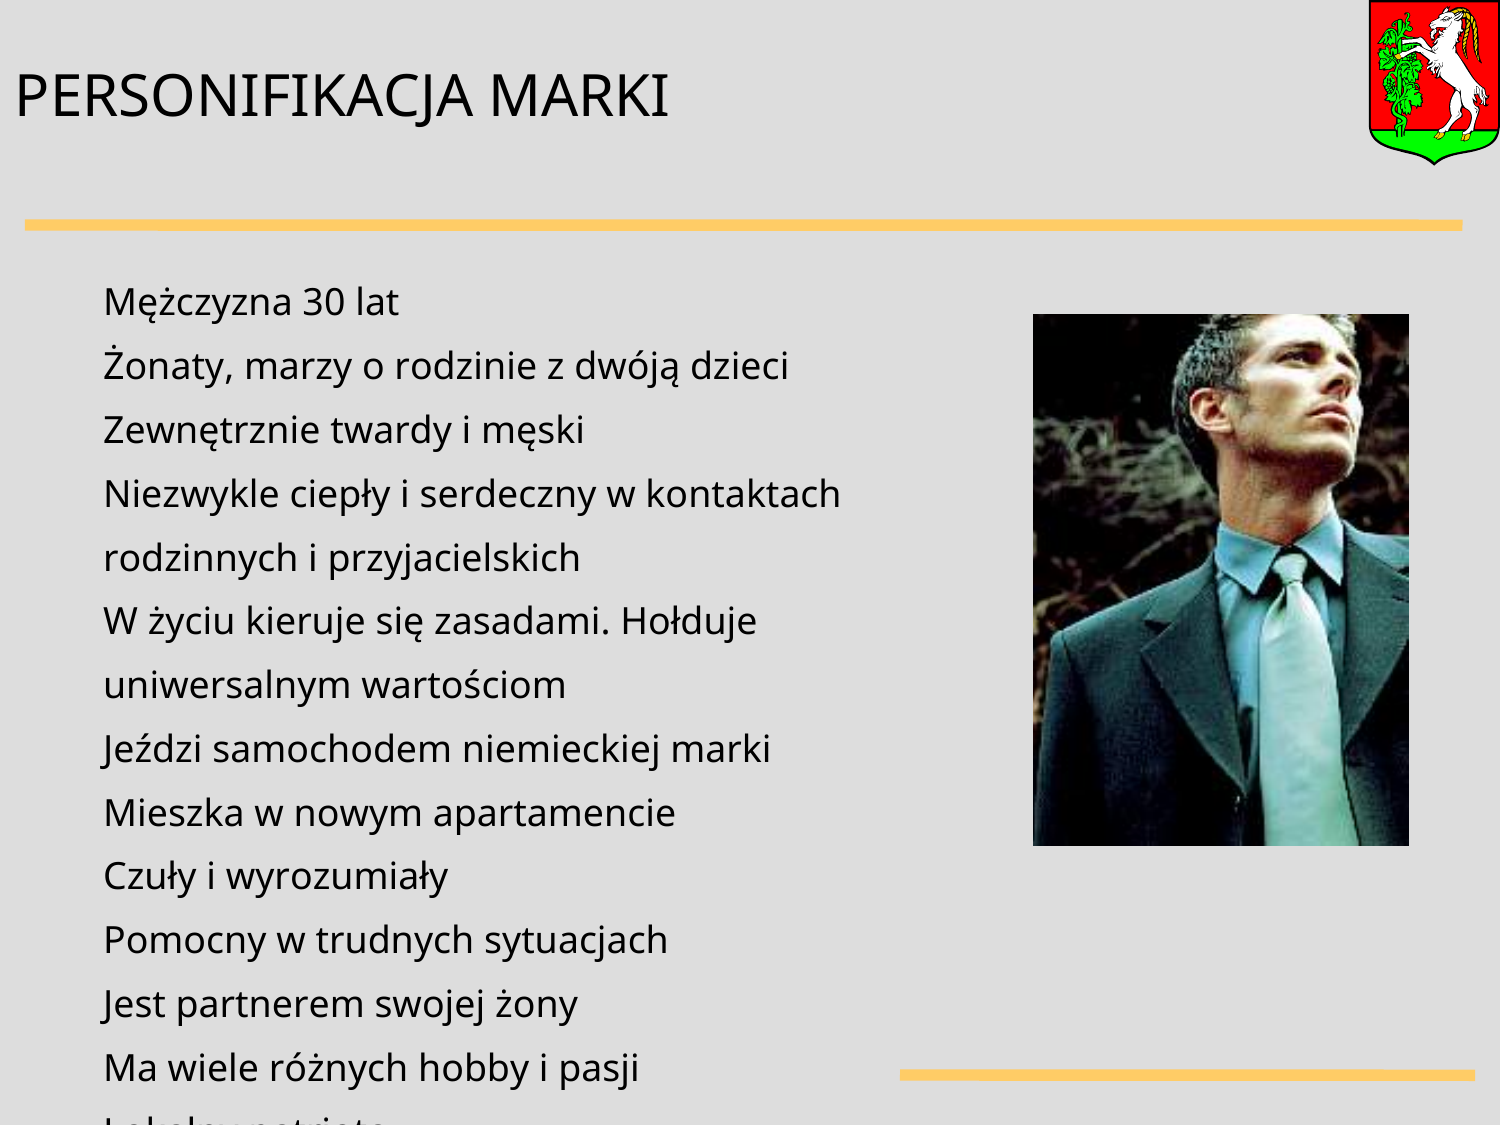

# PERSONIFIKACJA MARKI
Mężczyzna 30 lat
Żonaty, marzy o rodzinie z dwóją dzieci
Zewnętrznie twardy i męski
Niezwykle ciepły i serdeczny w kontaktach rodzinnych i przyjacielskich
W życiu kieruje się zasadami. Hołduje uniwersalnym wartościom
Jeździ samochodem niemieckiej marki
Mieszka w nowym apartamencie
Czuły i wyrozumiały
Pomocny w trudnych sytuacjach
Jest partnerem swojej żony
Ma wiele różnych hobby i pasji
Lokalny patriota
Czytuje Hłaskę